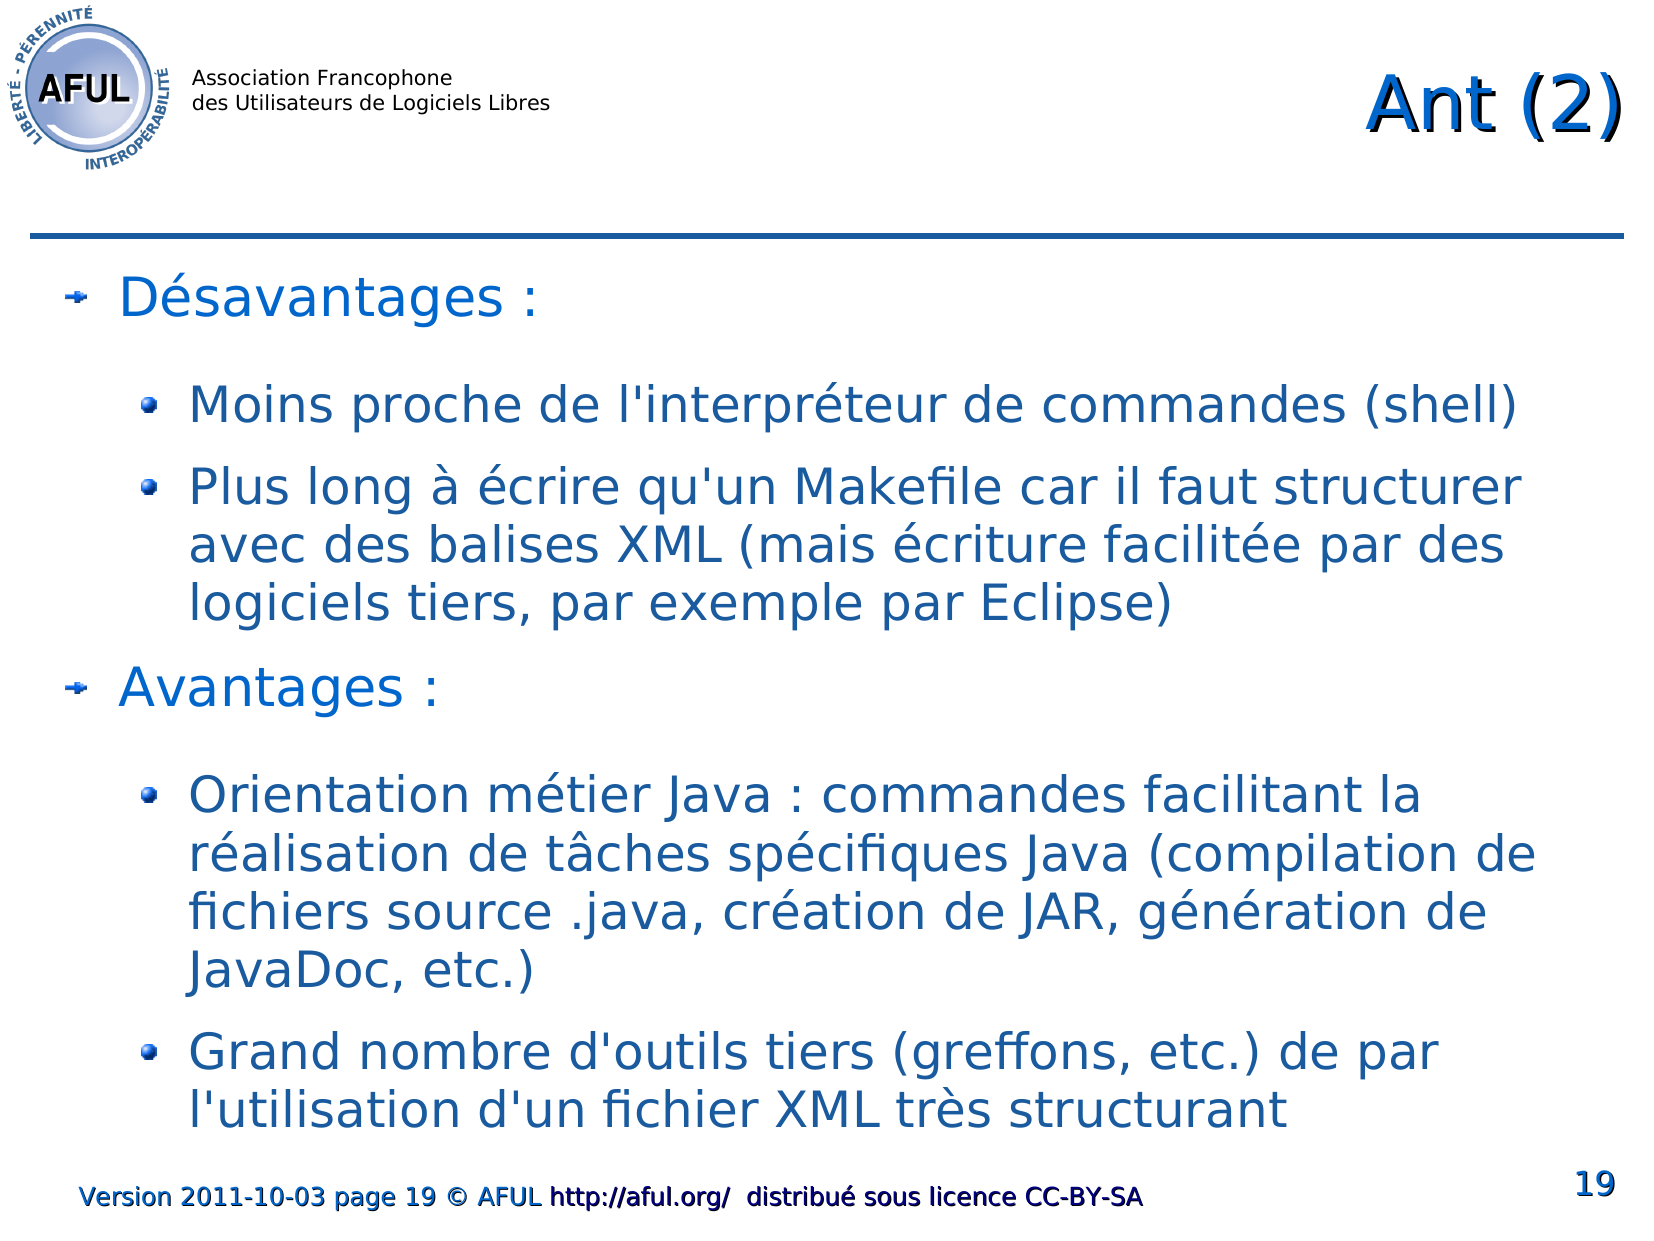

# Ant (2)
Désavantages :
Moins proche de l'interpréteur de commandes (shell)
Plus long à écrire qu'un Makefile car il faut structurer avec des balises XML (mais écriture facilitée par des logiciels tiers, par exemple par Eclipse)
Avantages :
Orientation métier Java : commandes facilitant la réalisation de tâches spécifiques Java (compilation de fichiers source .java, création de JAR, génération de JavaDoc, etc.)
Grand nombre d'outils tiers (greffons, etc.) de par l'utilisation d'un fichier XML très structurant